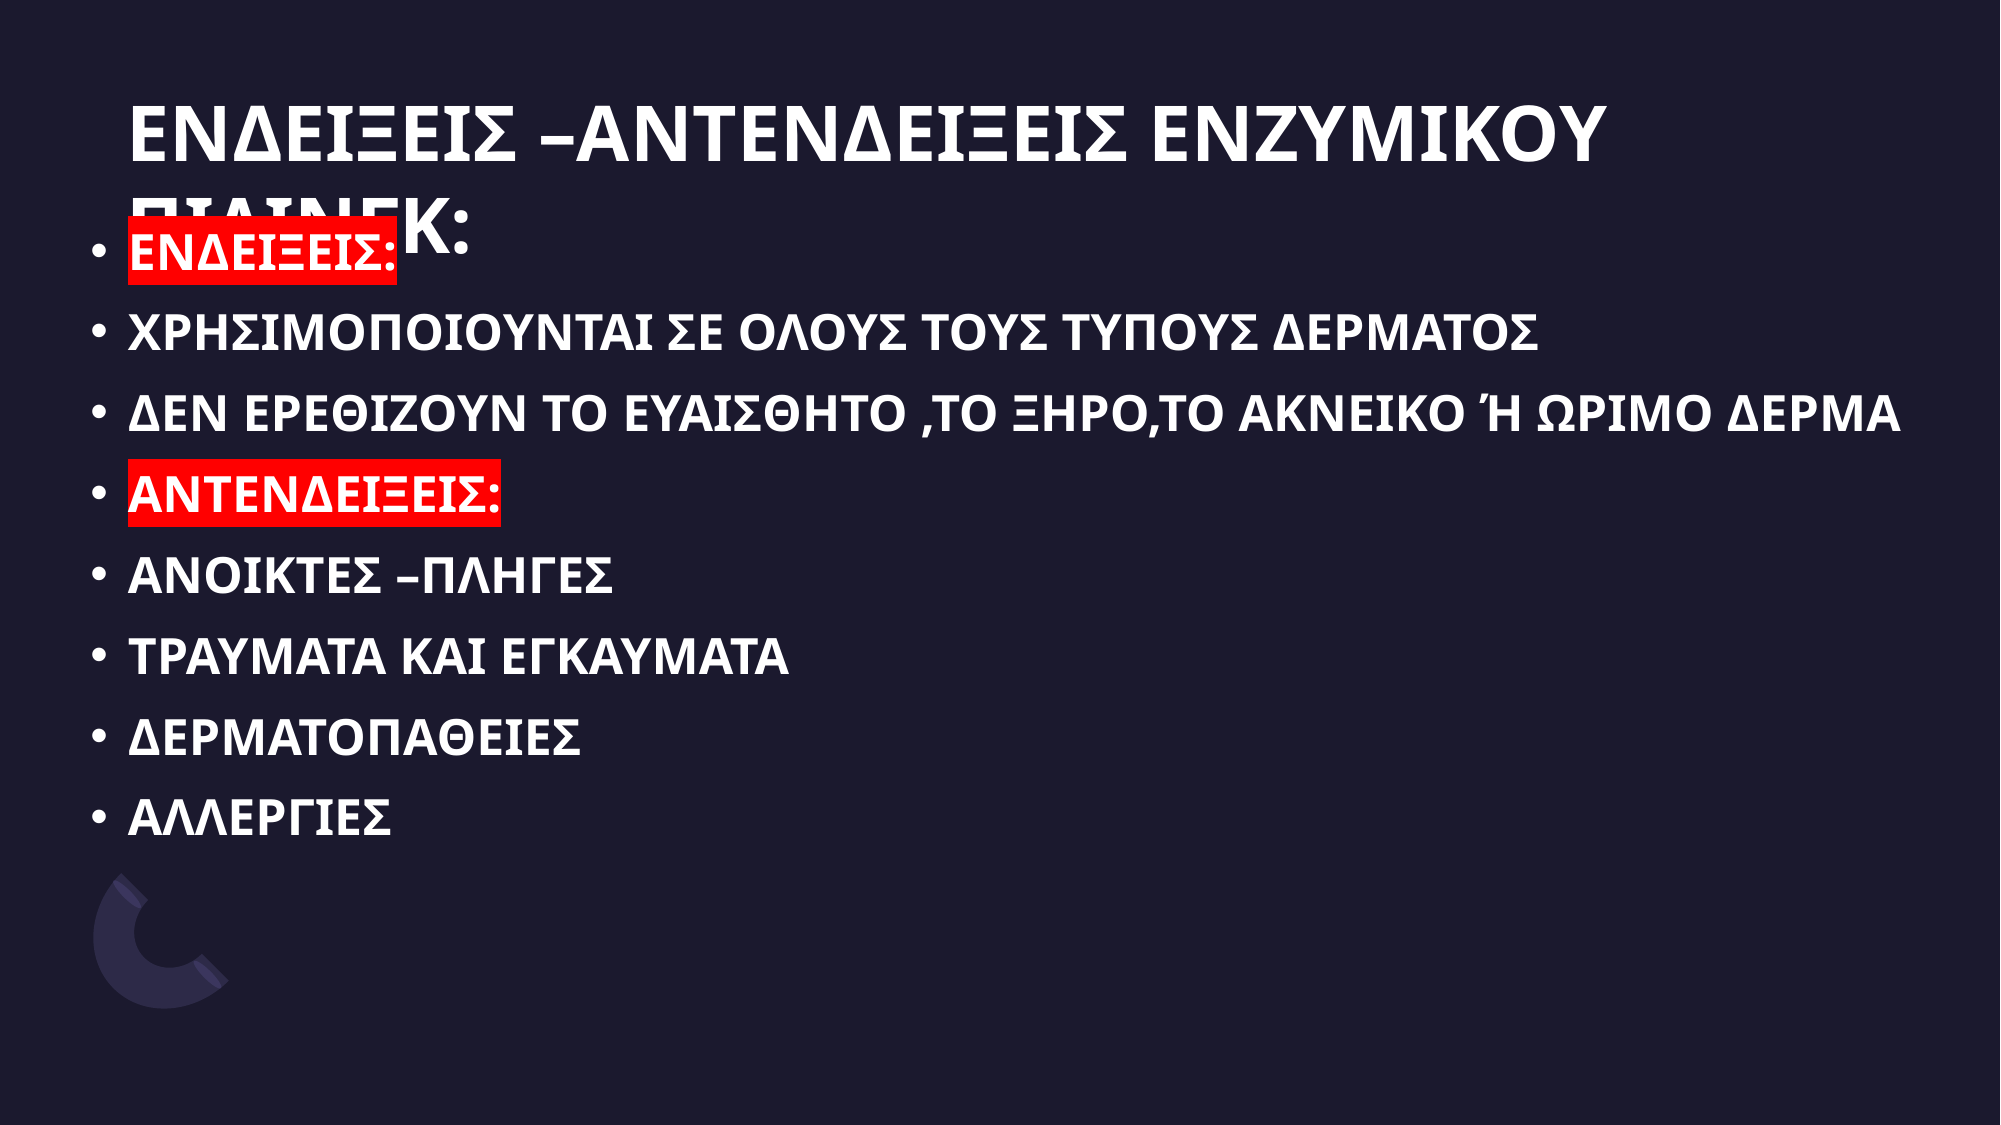

# ΕΝΔΕΙΞΕΙΣ –ΑΝΤΕΝΔΕΙΞΕΙΣ ΕΝΖΥΜΙΚΟΥ ΠΙΛΙΝΓΚ:
ΕΝΔΕΙΞΕΙΣ:
ΧΡΗΣΙΜΟΠΟΙΟΥΝΤΑΙ ΣΕ ΟΛΟΥΣ ΤΟΥΣ ΤΥΠΟΥΣ ΔΕΡΜΑΤΟΣ
ΔΕΝ ΕΡΕΘΙΖΟΥΝ ΤΟ ΕΥΑΙΣΘΗΤΟ ,ΤΟ ΞΗΡΟ,ΤΟ ΑΚΝΕΙΚΟ Ή ΩΡΙΜΟ ΔΕΡΜΑ
ΑΝΤΕΝΔΕΙΞΕΙΣ:
ΑΝΟΙΚΤΕΣ –ΠΛΗΓΕΣ
ΤΡΑΥΜΑΤΑ ΚΑΙ ΕΓΚΑΥΜΑΤΑ
ΔΕΡΜΑΤΟΠΑΘΕΙΕΣ
ΑΛΛΕΡΓΙΕΣ